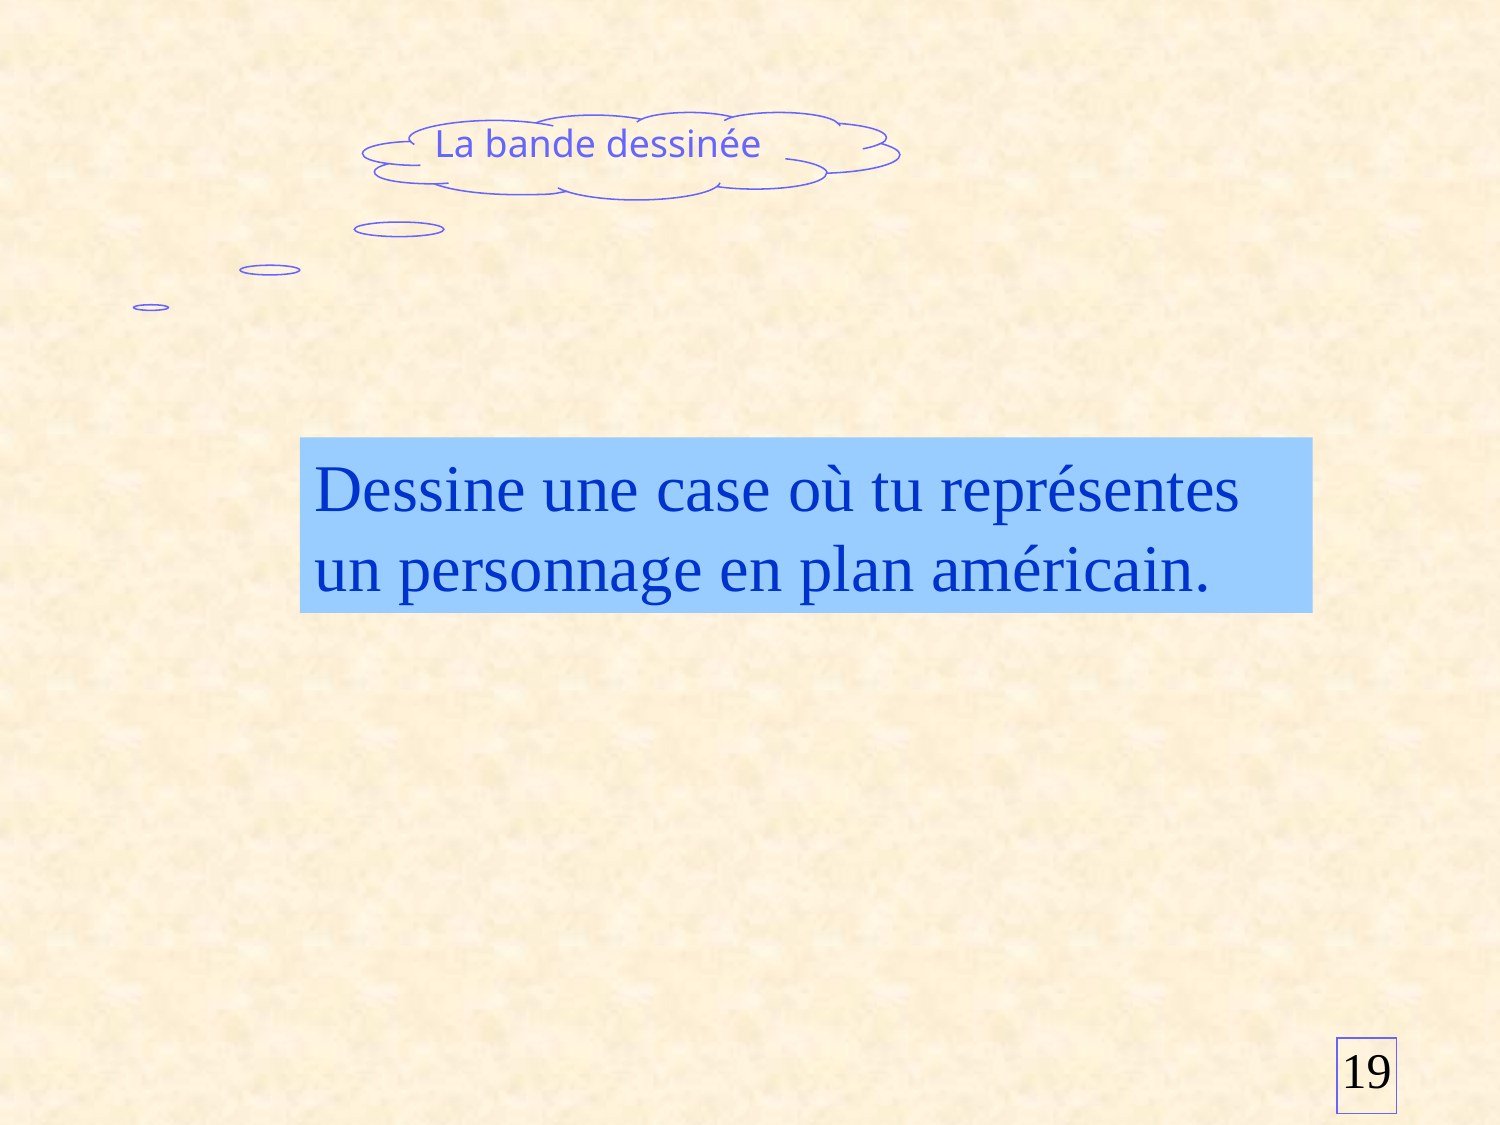

Dessine une case où tu représentes un personnage en plan américain.
19